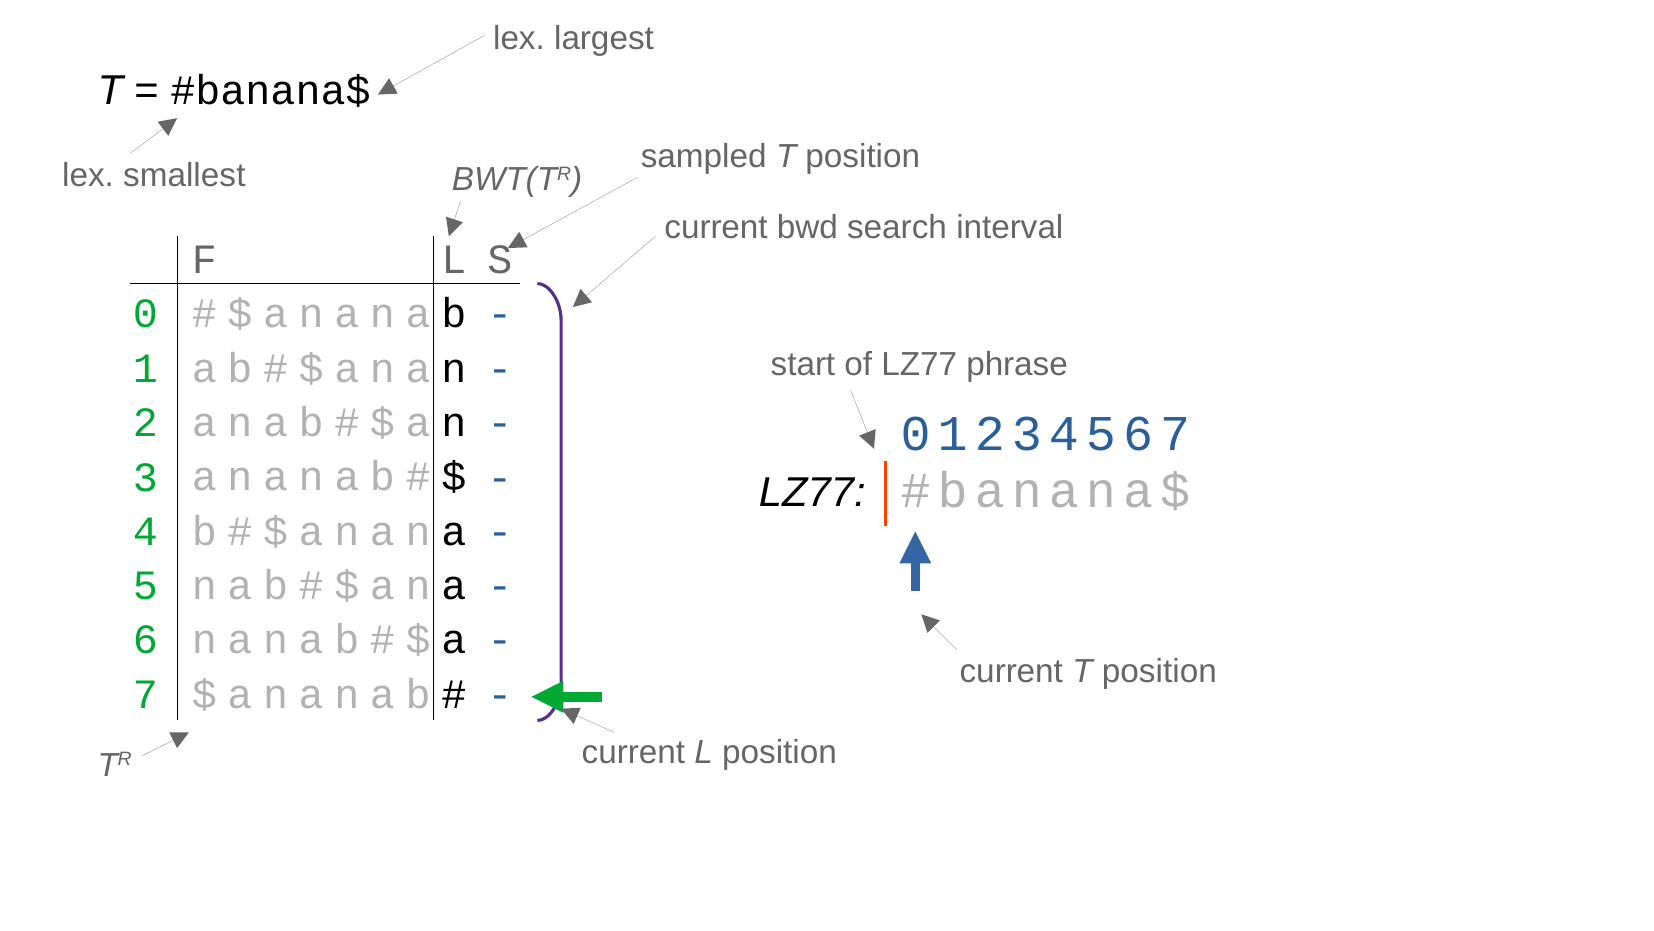

lex. largest
T = #banana$
sampled T position
lex. smallest
BWT(TR)
current bwd search interval
F L
#$ananab
ab#$anan
anab#$an
ananab#$
b#$anana
nab#$ana
nanab#$a
$ananab#
0
1
2
3
4
5
6
7
S
-
-
-
-
-
-
-
-
start of LZ77 phrase
01234567
#banana$
LZ77:
current T position
current L position
TR